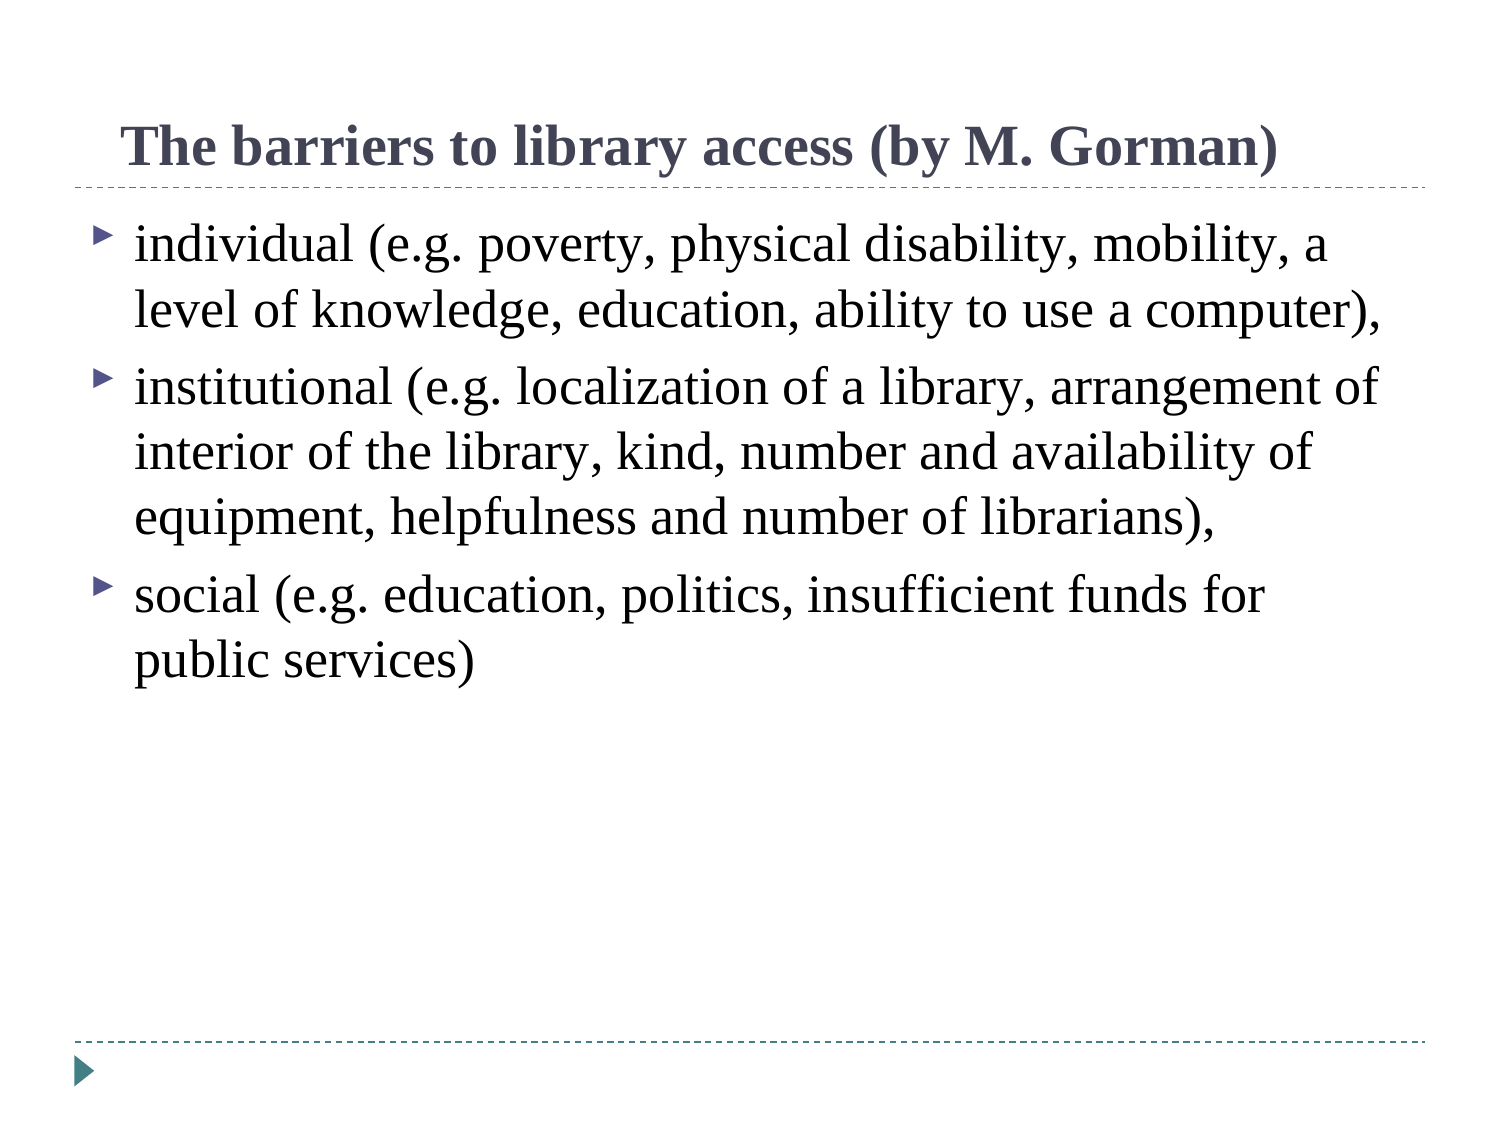

# The barriers to library access (by M. Gorman)
individual (e.g. poverty, physical disability, mobility, a level of knowledge, education, ability to use a computer),
institutional (e.g. localization of a library, arrangement of interior of the library, kind, number and availability of equipment, helpfulness and number of librarians),
social (e.g. education, politics, insufficient funds for public services)